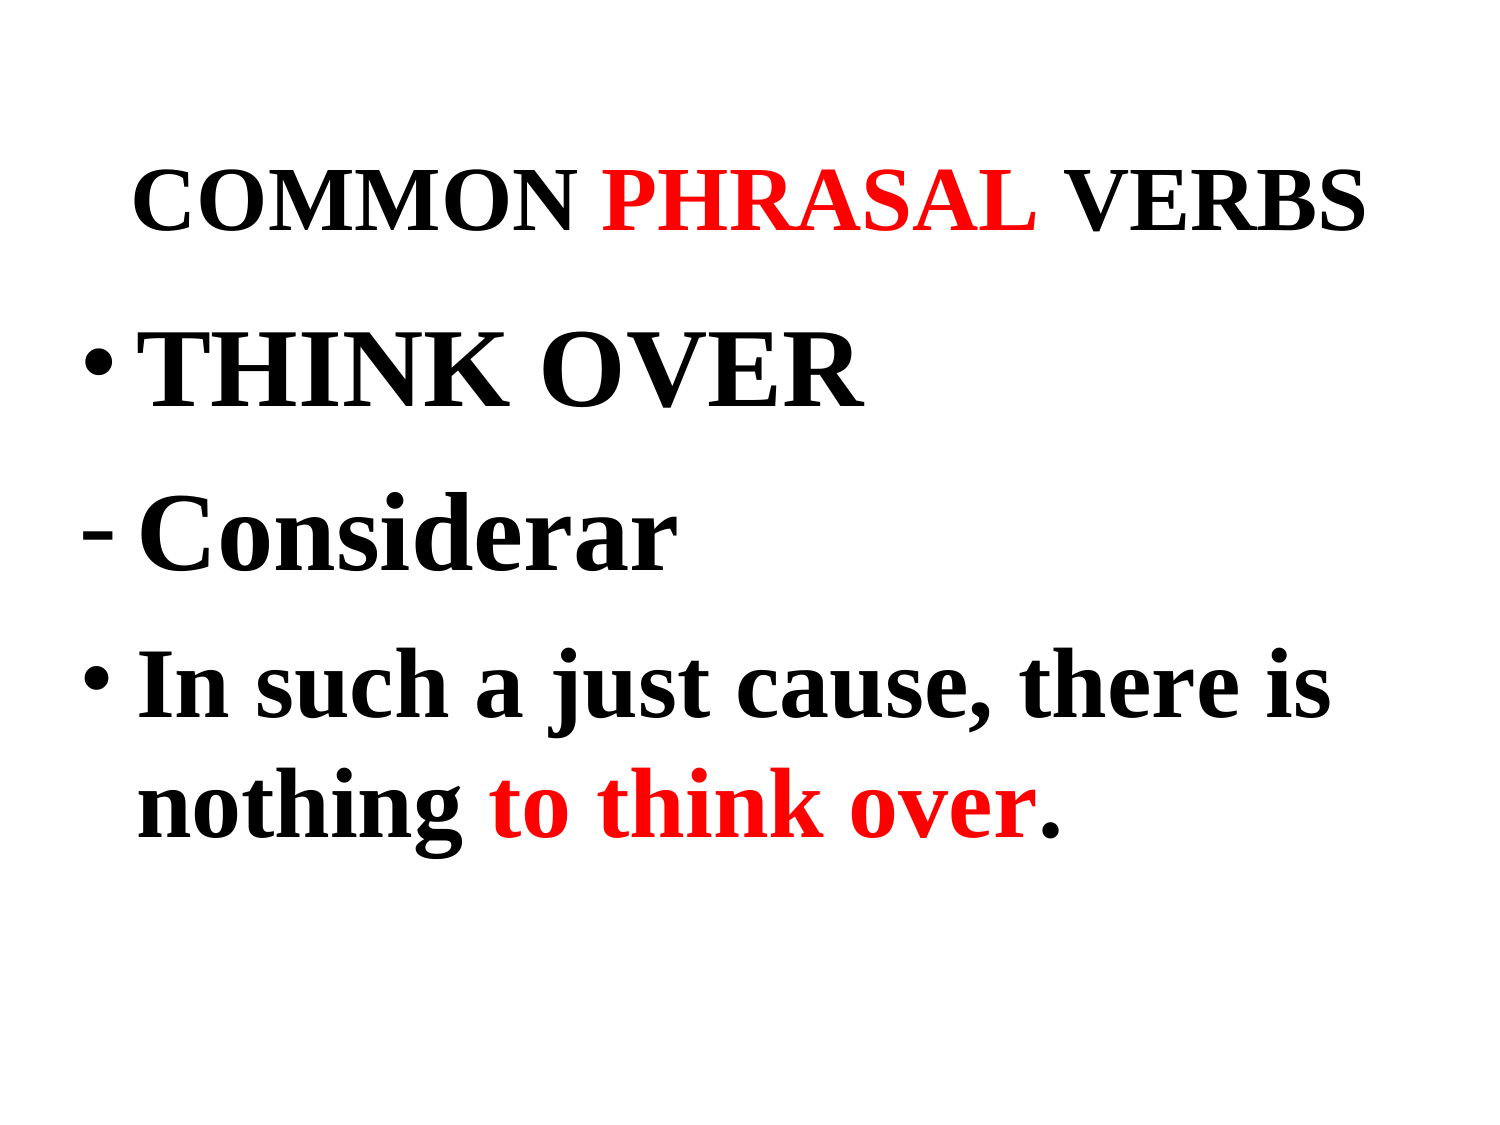

# COMMON PHRASAL VERBS
THINK OVER
Considerar
In such a just cause, there is nothing to think over.